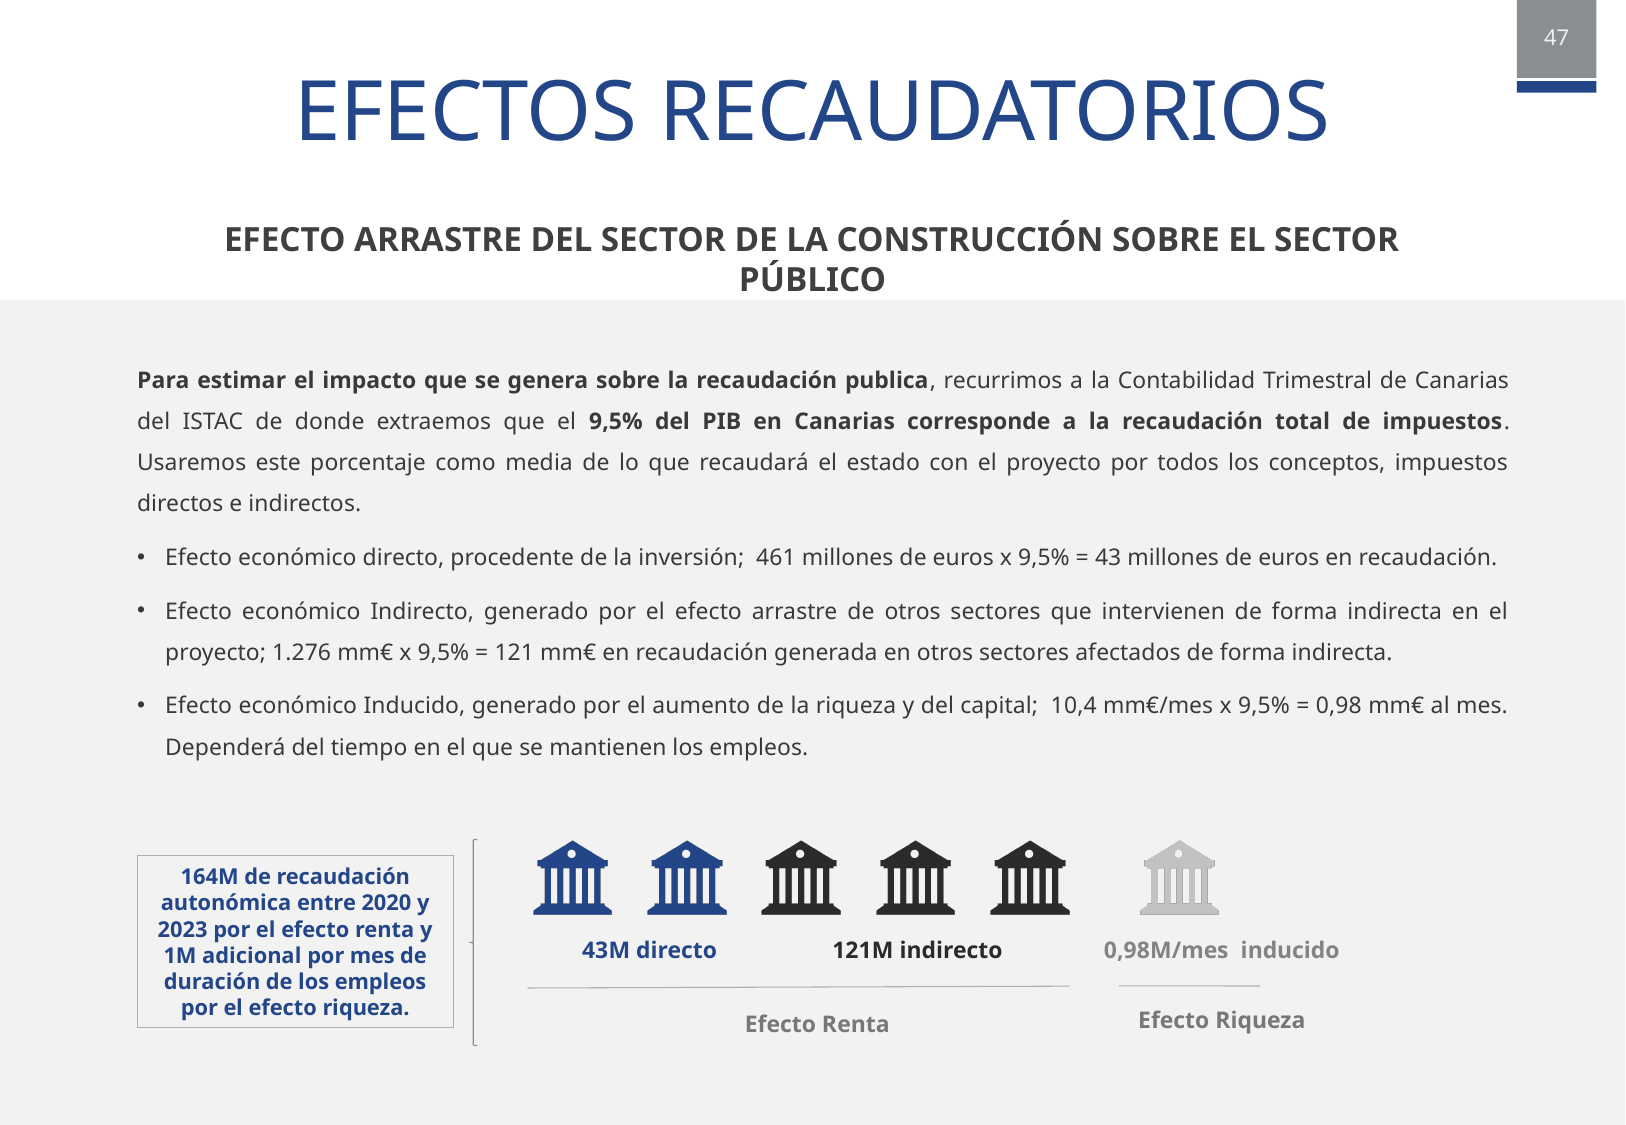

EFECTOS RECAUDATORIOS
EFECTO ARRASTRE DEL SECTOR DE LA CONSTRUCCIÓN SOBRE EL SECTOR PÚBLICO
Para estimar el impacto que se genera sobre la recaudación publica, recurrimos a la Contabilidad Trimestral de Canarias del ISTAC de donde extraemos que el 9,5% del PIB en Canarias corresponde a la recaudación total de impuestos. Usaremos este porcentaje como media de lo que recaudará el estado con el proyecto por todos los conceptos, impuestos directos e indirectos.
Efecto económico directo, procedente de la inversión; 461 millones de euros x 9,5% = 43 millones de euros en recaudación.
Efecto económico Indirecto, generado por el efecto arrastre de otros sectores que intervienen de forma indirecta en el proyecto; 1.276 mm€ x 9,5% = 121 mm€ en recaudación generada en otros sectores afectados de forma indirecta.
Efecto económico Inducido, generado por el aumento de la riqueza y del capital; 10,4 mm€/mes x 9,5% = 0,98 mm€ al mes. Dependerá del tiempo en el que se mantienen los empleos.
164M de recaudación autonómica entre 2020 y 2023 por el efecto renta y 1M adicional por mes de duración de los empleos por el efecto riqueza.
0,98M/mes inducido
43M directo
121M indirecto
Efecto Riqueza
Efecto Renta